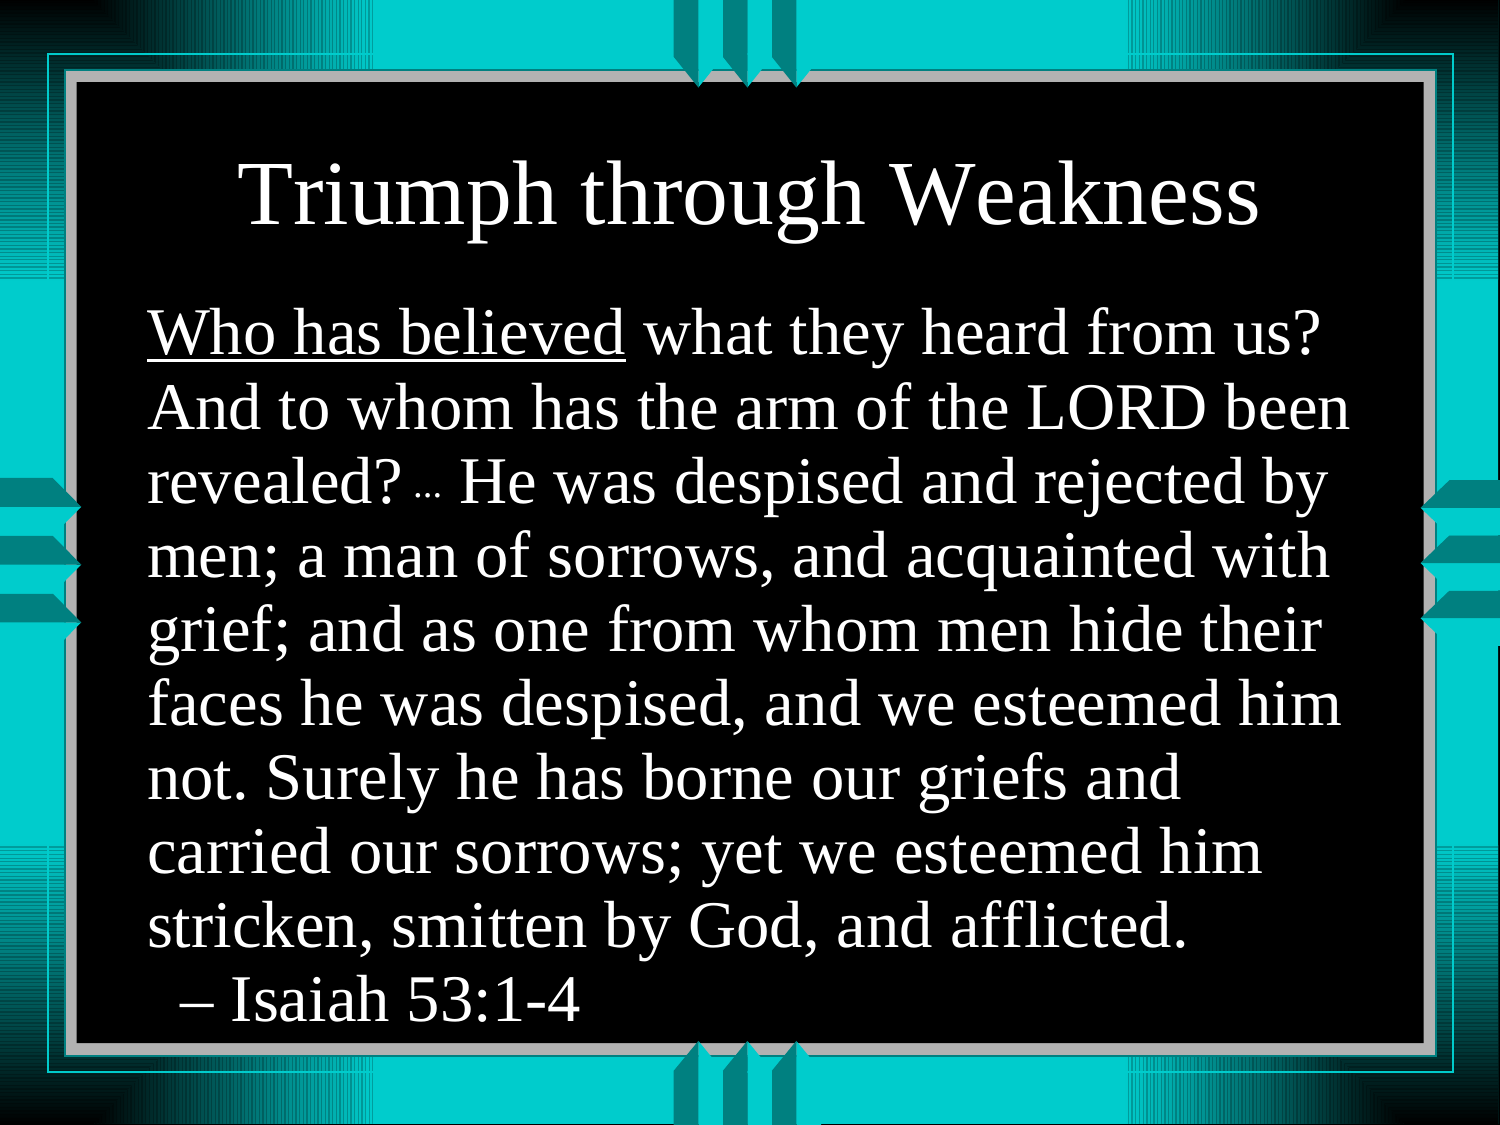

# Triumph through Weakness
Who has believed what they heard from us? And to whom has the arm of the LORD been revealed? ... He was despised and rejected by men; a man of sorrows, and acquainted with grief; and as one from whom men hide their faces he was despised, and we esteemed him not. Surely he has borne our griefs and carried our sorrows; yet we esteemed him stricken, smitten by God, and afflicted.
 – Isaiah 53:1-4